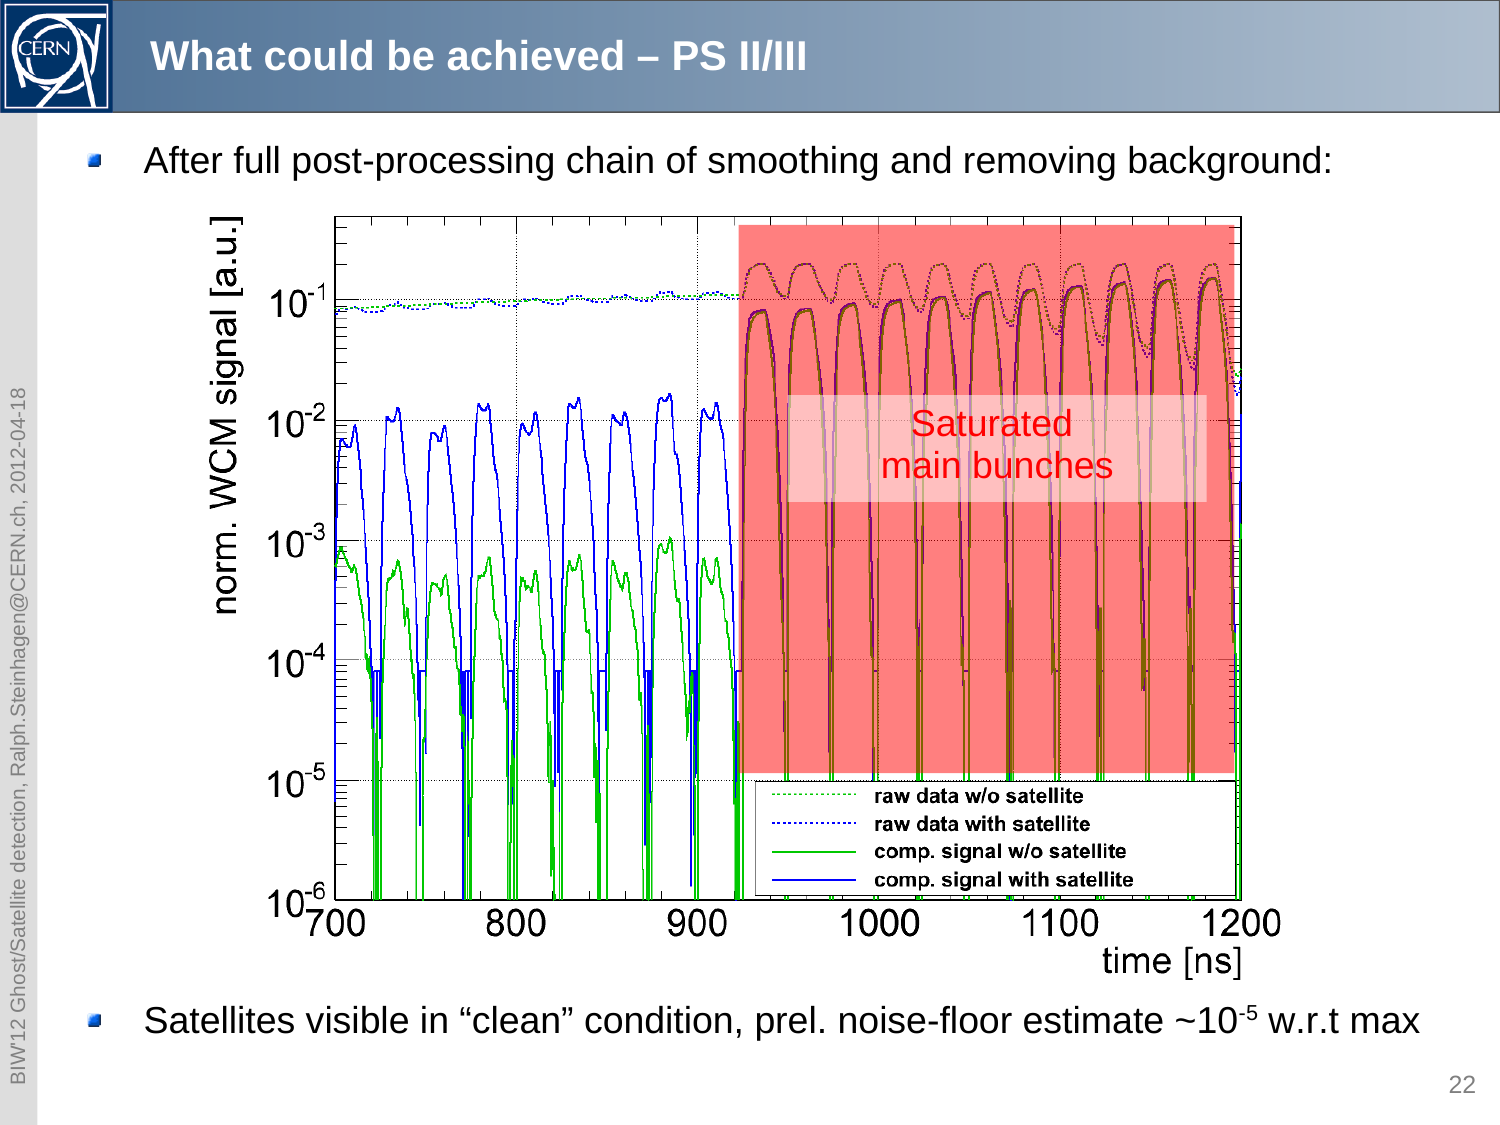

# What could be achieved – PS II/III
After full post-processing chain of smoothing and removing background:
Satellites visible in “clean” condition, prel. noise-floor estimate ~10-5 w.r.t max
Saturated
main bunches